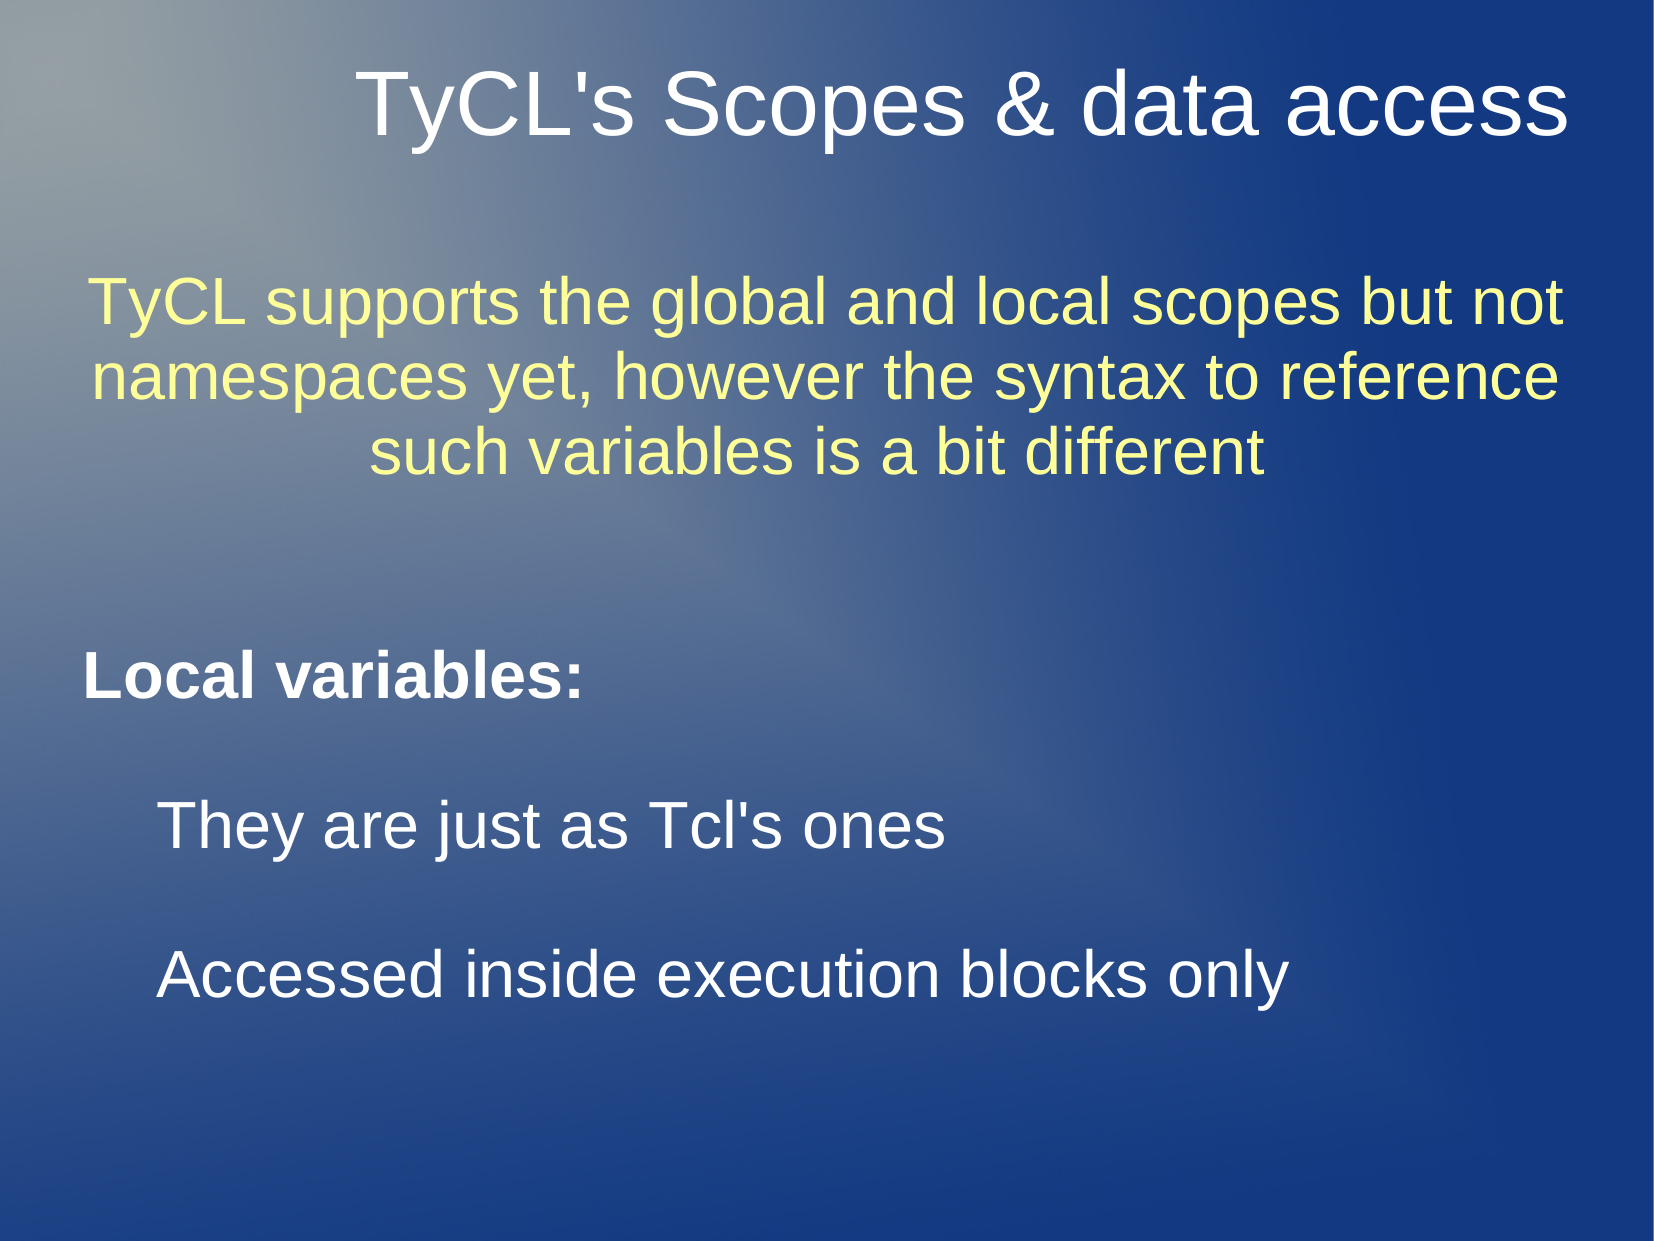

TyCL's Scopes & data access
# TyCL supports the global and local scopes but not namespaces yet, however the syntax to reference such variables is a bit different
Local variables:
	They are just as Tcl's ones
	Accessed inside execution blocks only